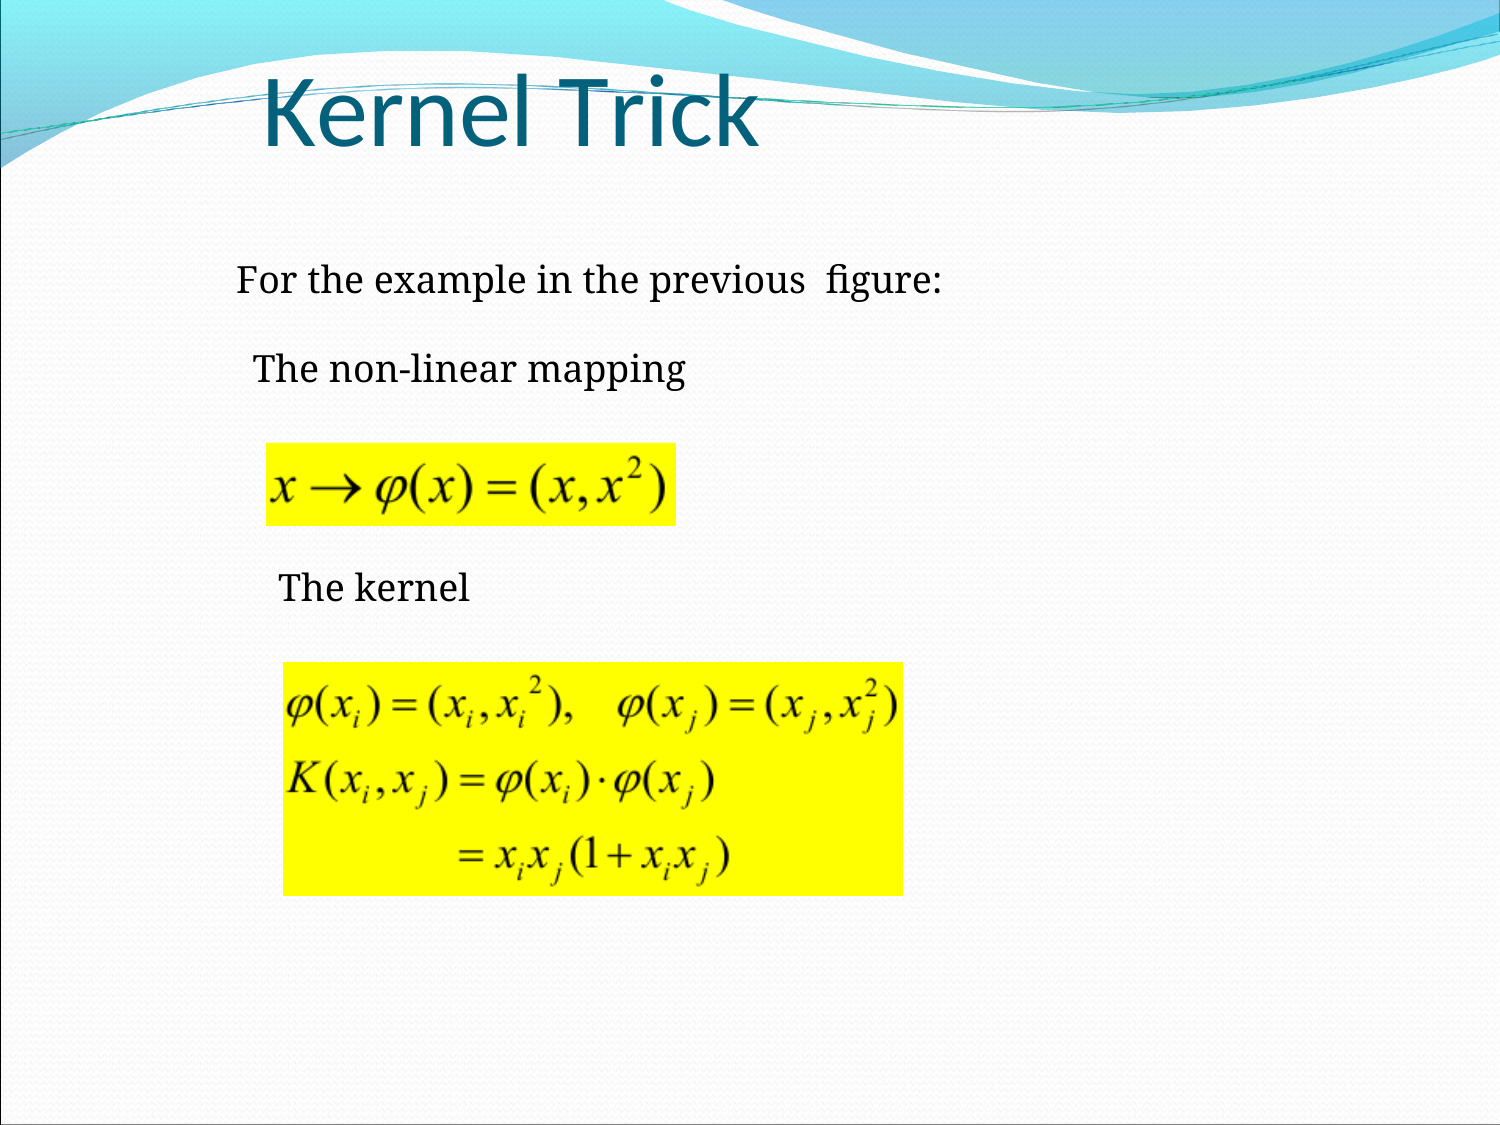

Kernel Trick
For the example in the previous figure:
 The non-linear mapping
The kernel